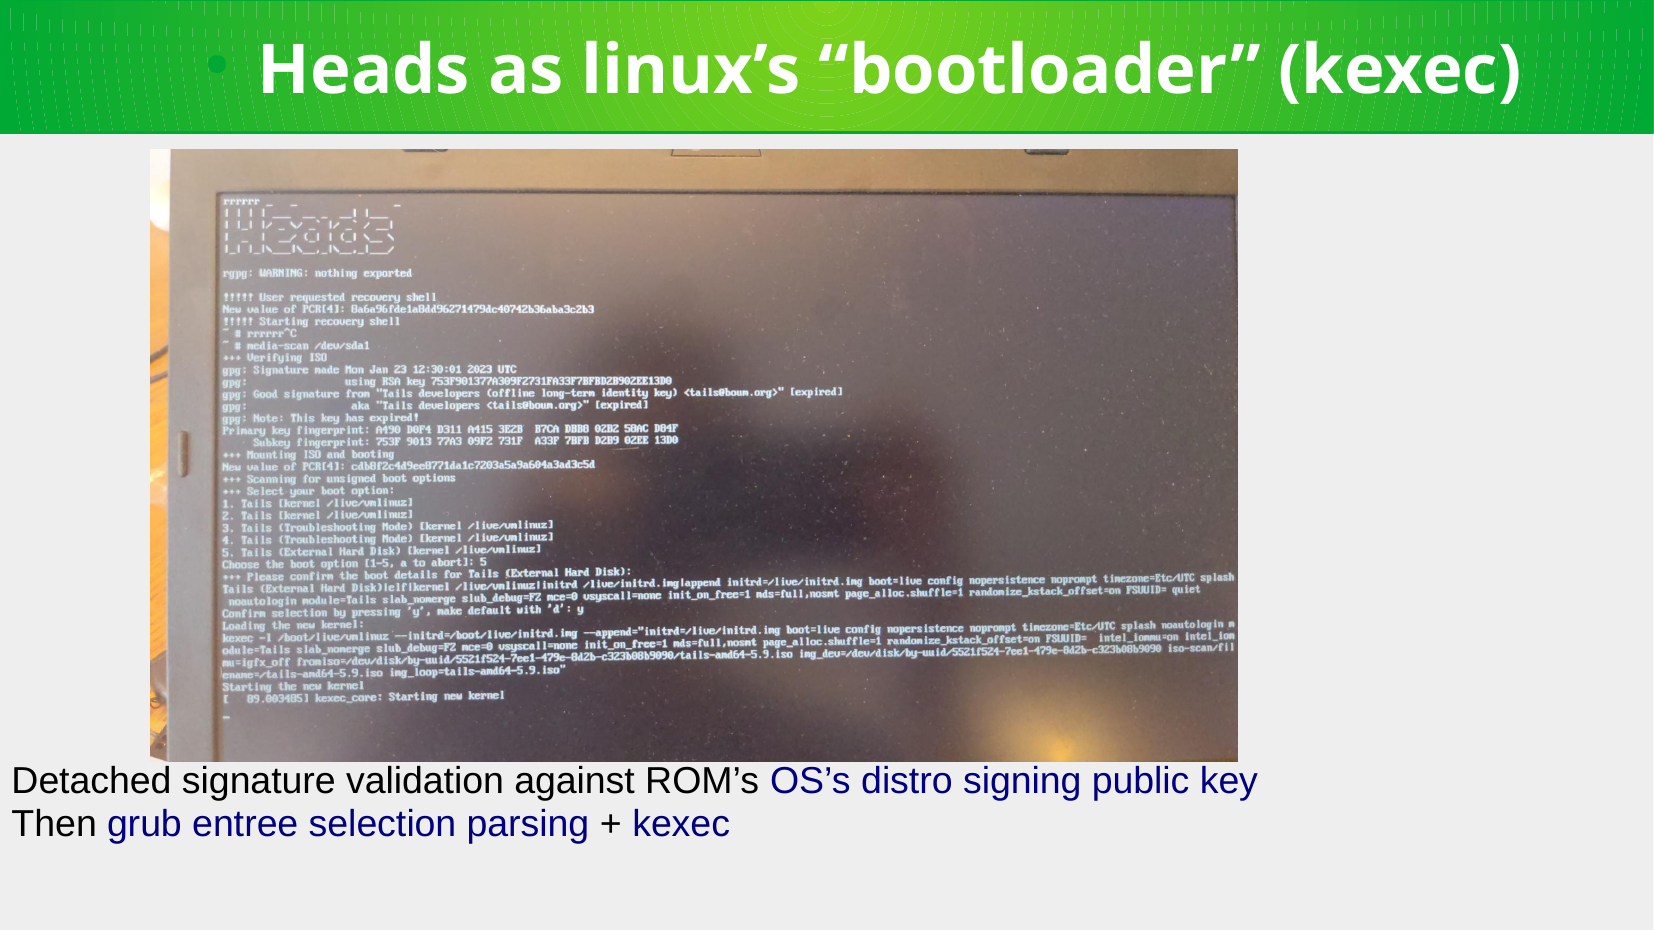

# Heads as linux’s “bootloader” (kexec)
Detached signature validation against ROM’s OS’s distro signing public key
Then grub entree selection parsing + kexec